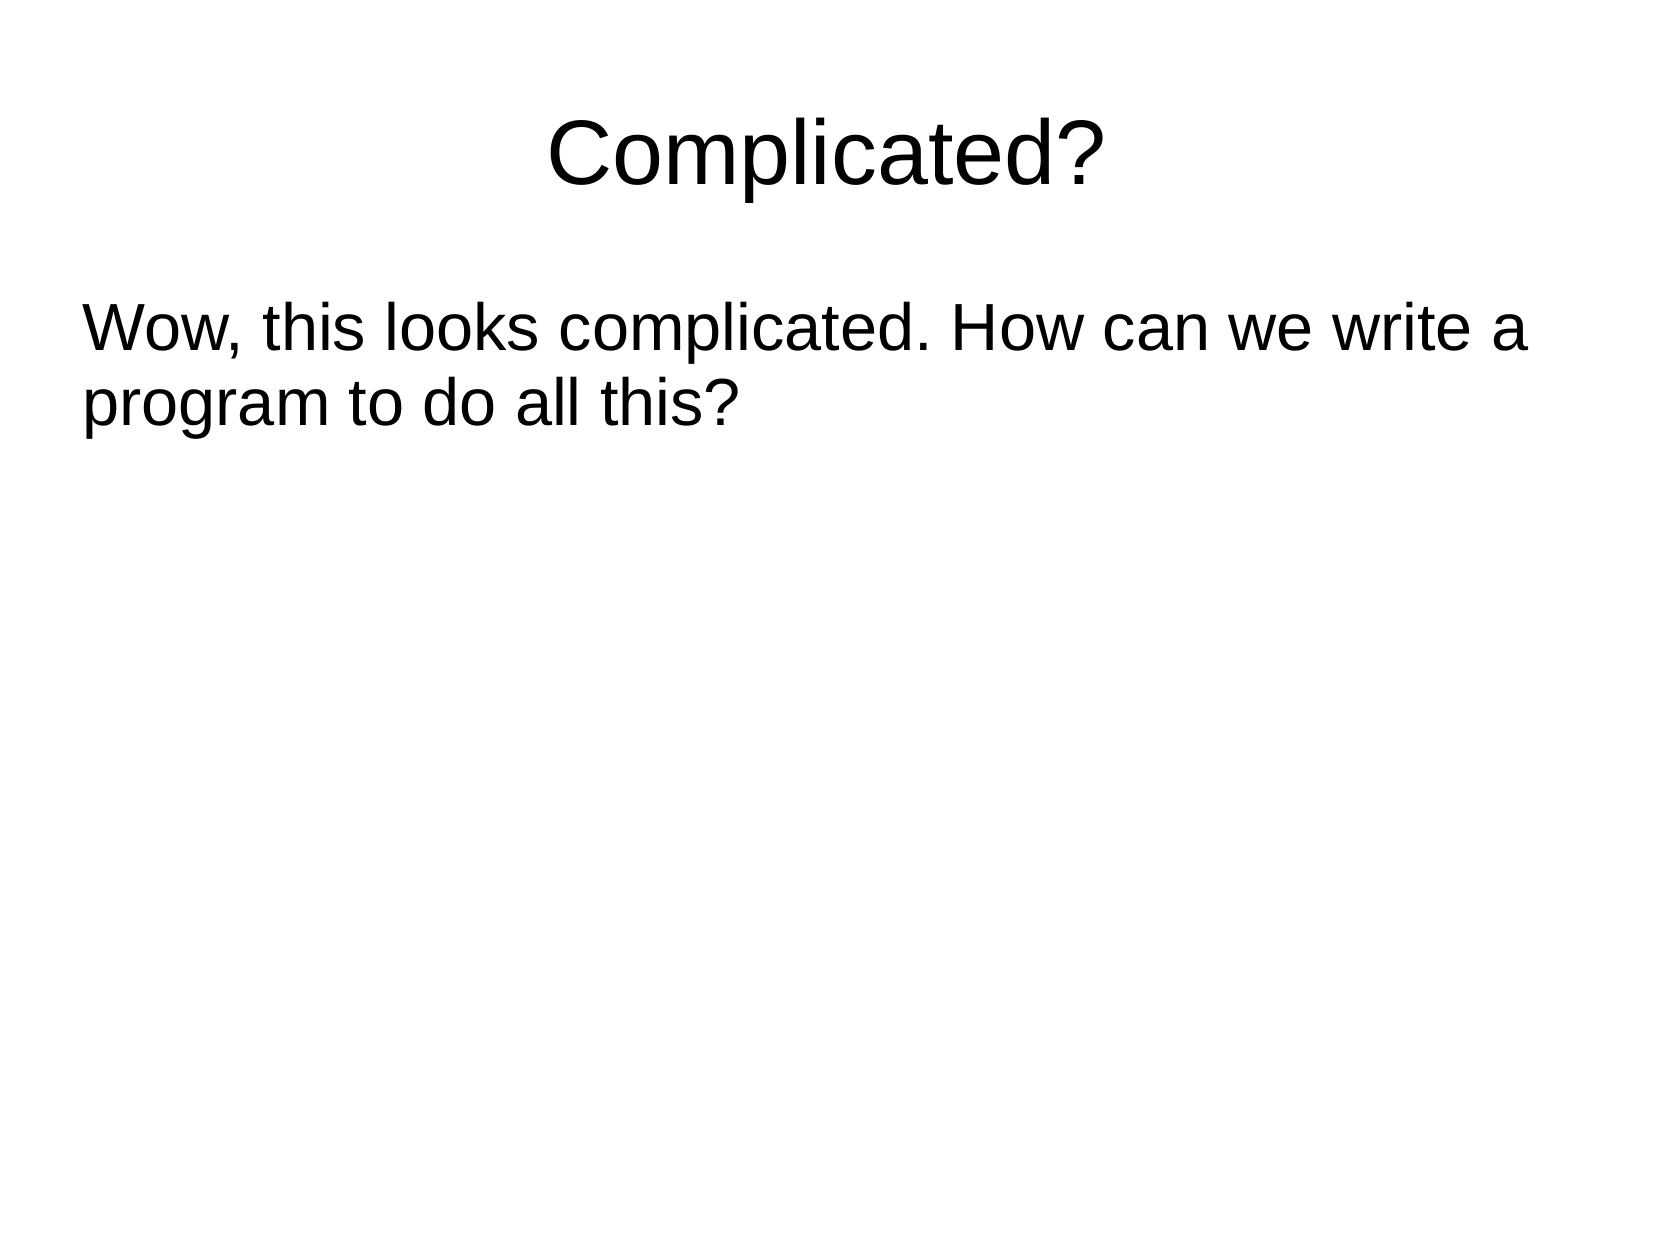

# Complicated?
Wow, this looks complicated. How can we write a program to do all this?